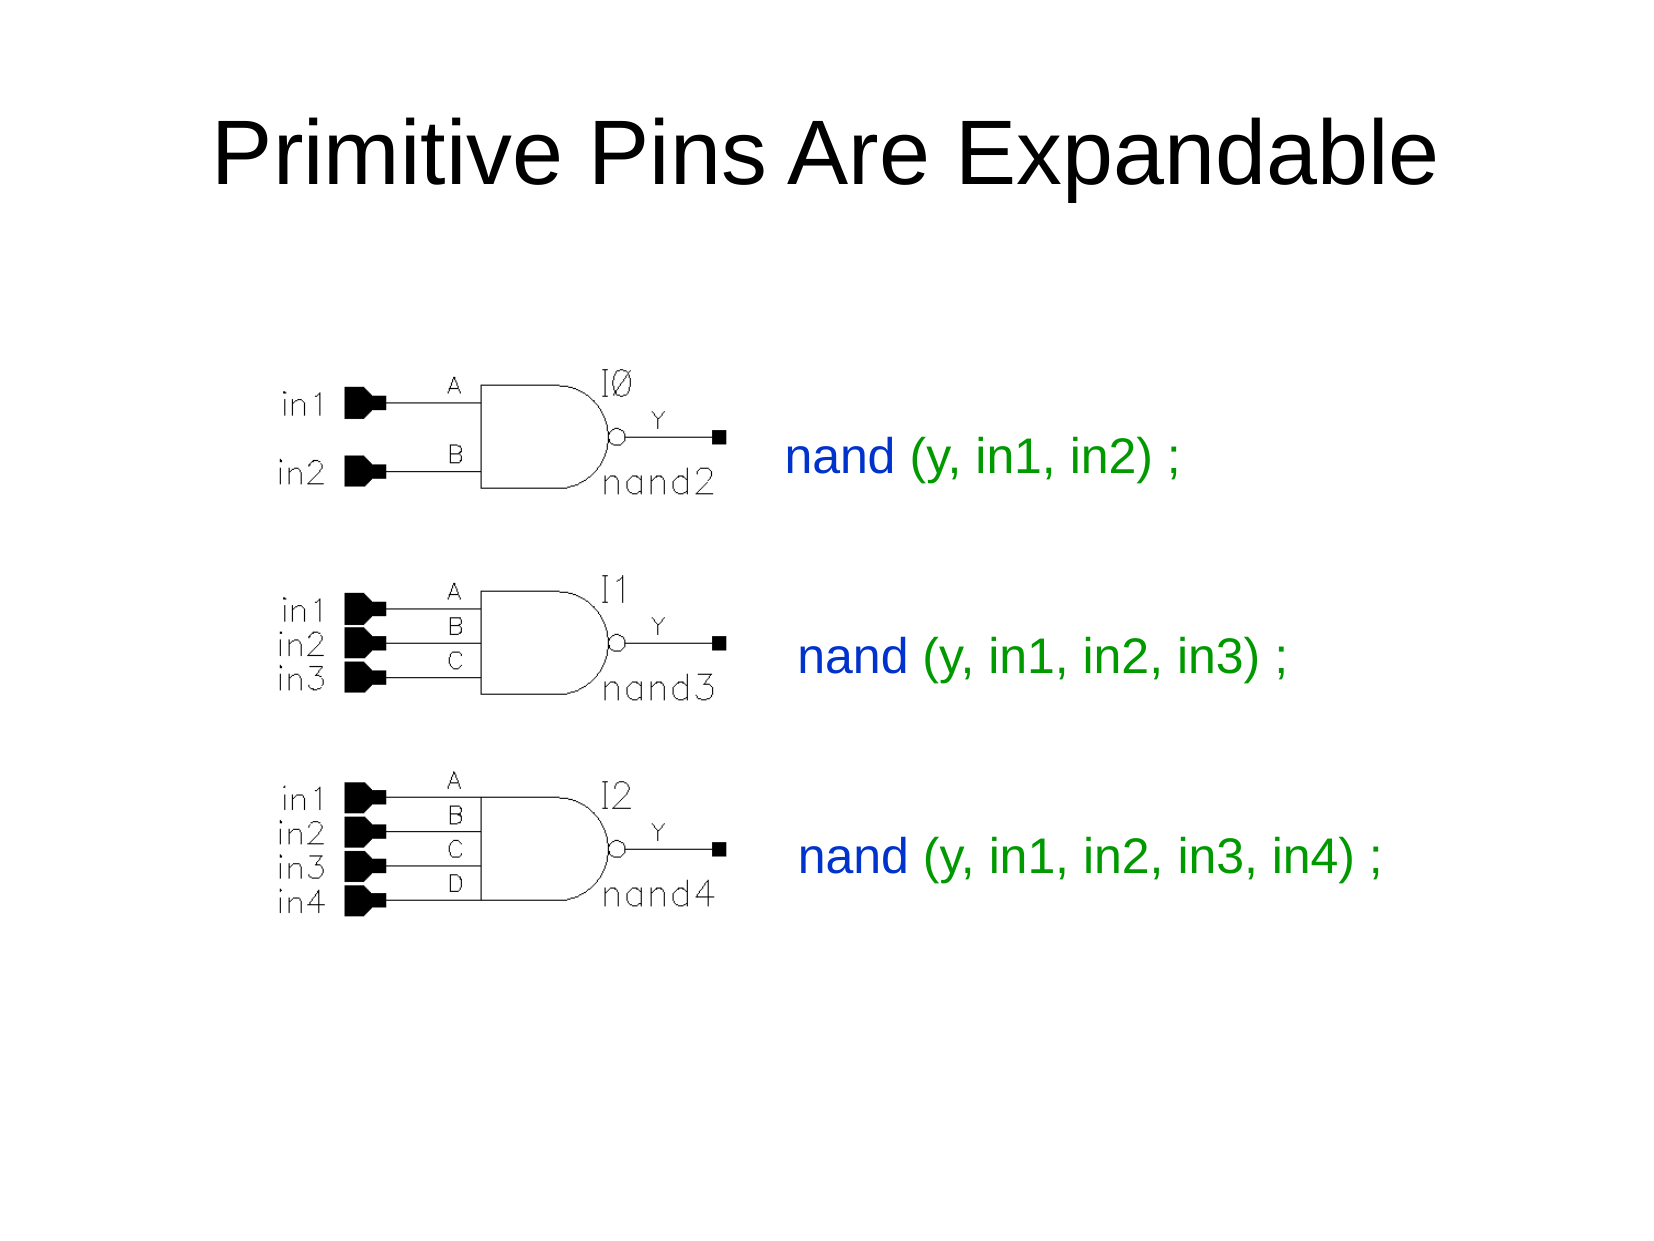

# Primitive Pins Are Expandable
nand (y, in1, in2) ;
nand (y, in1, in2, in3) ;
nand (y, in1, in2, in3, in4) ;